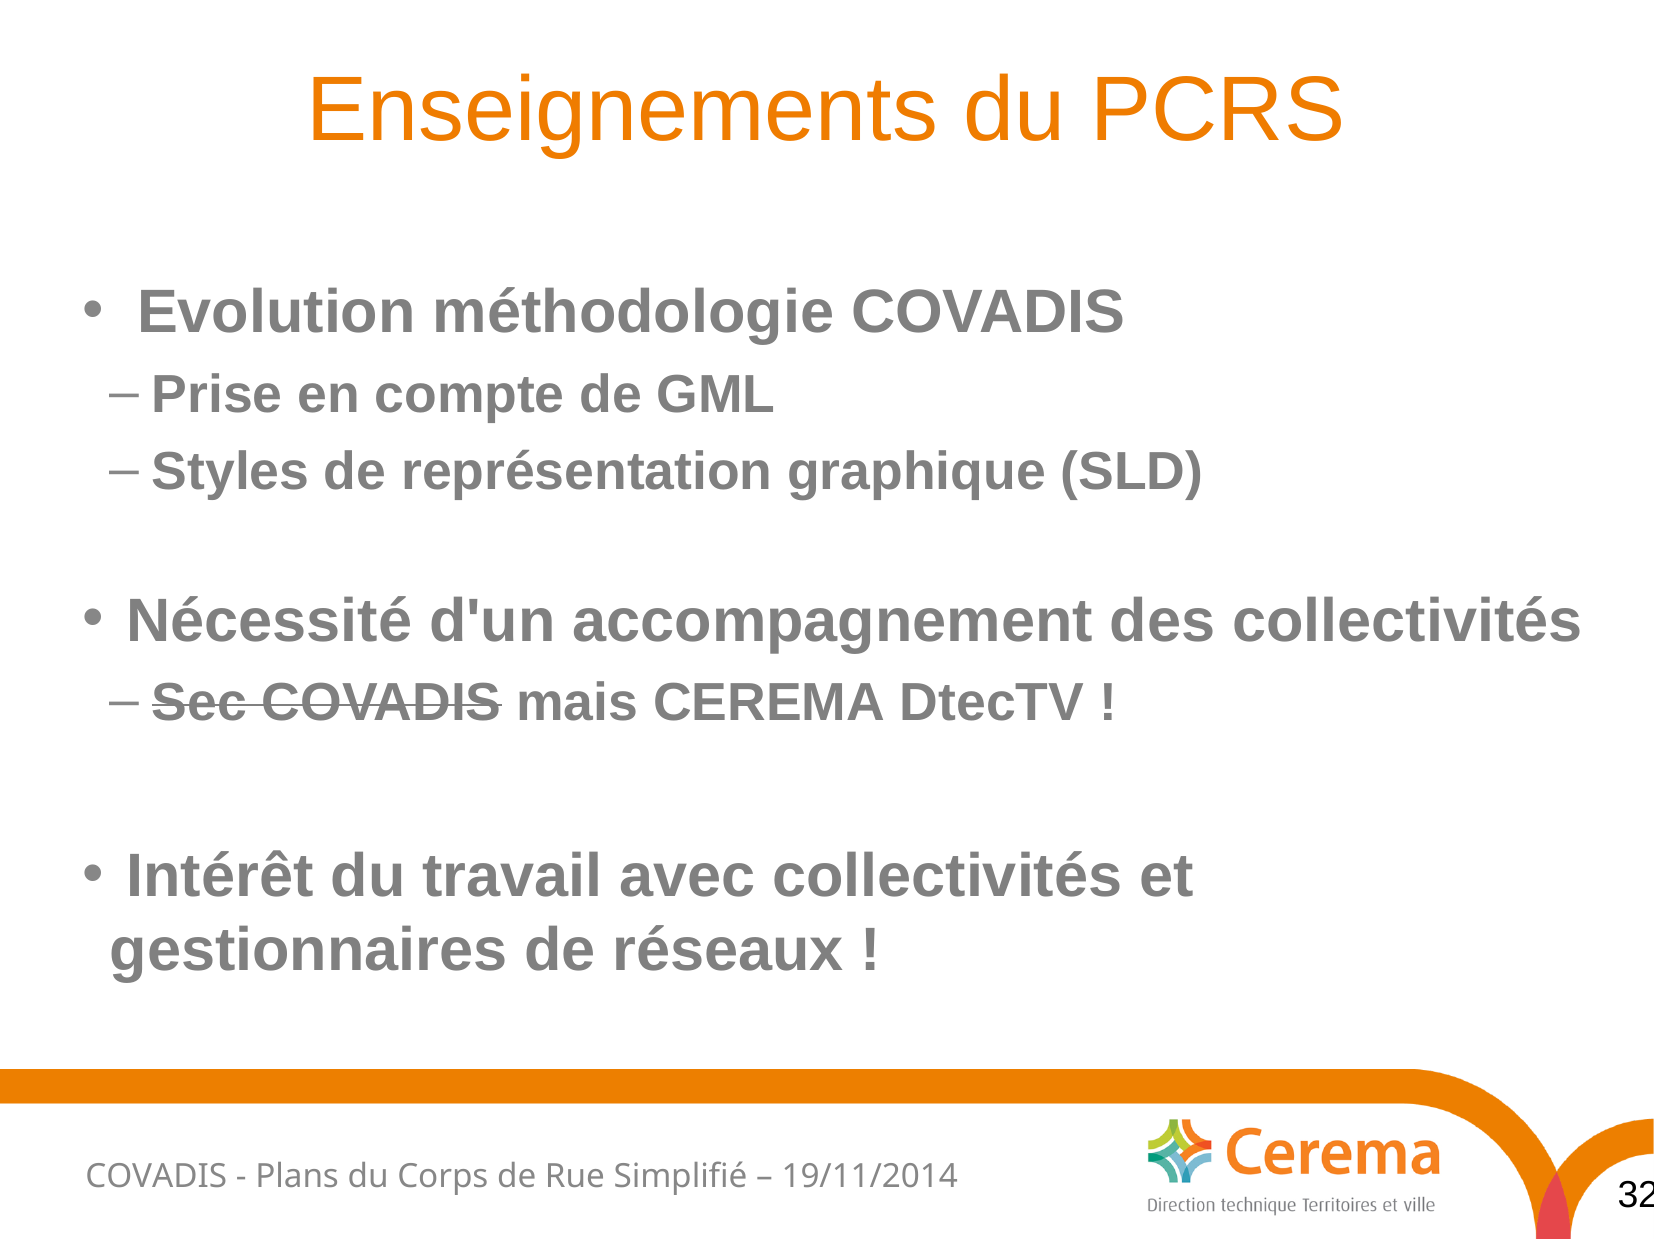

# Enseignements du PCRS
Evolution méthodologie COVADIS
 Prise en compte de GML
 Styles de représentation graphique (SLD)
 Nécessité d'un accompagnement des collectivités
 Sec COVADIS mais CEREMA DtecTV !
 Intérêt du travail avec collectivités et gestionnaires de réseaux !